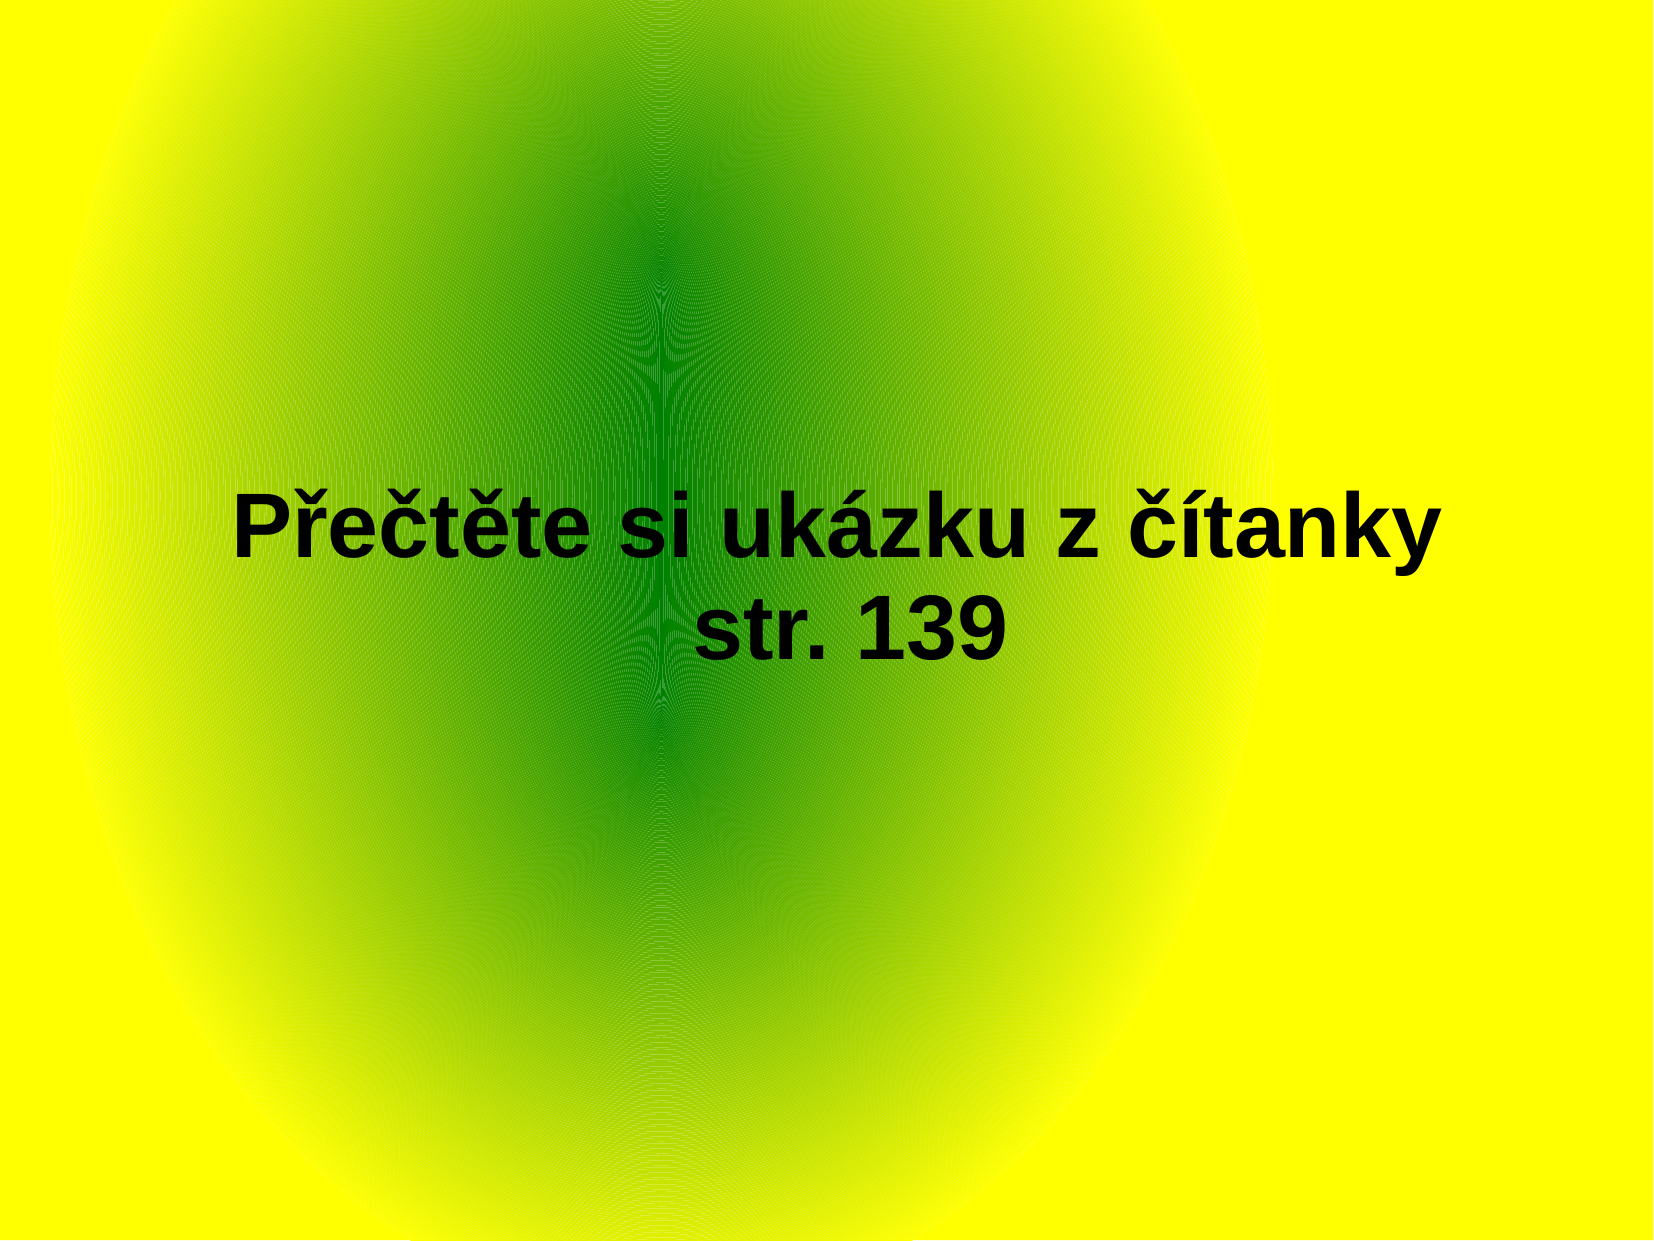

# Přečtěte si ukázku z čítanky str. 139